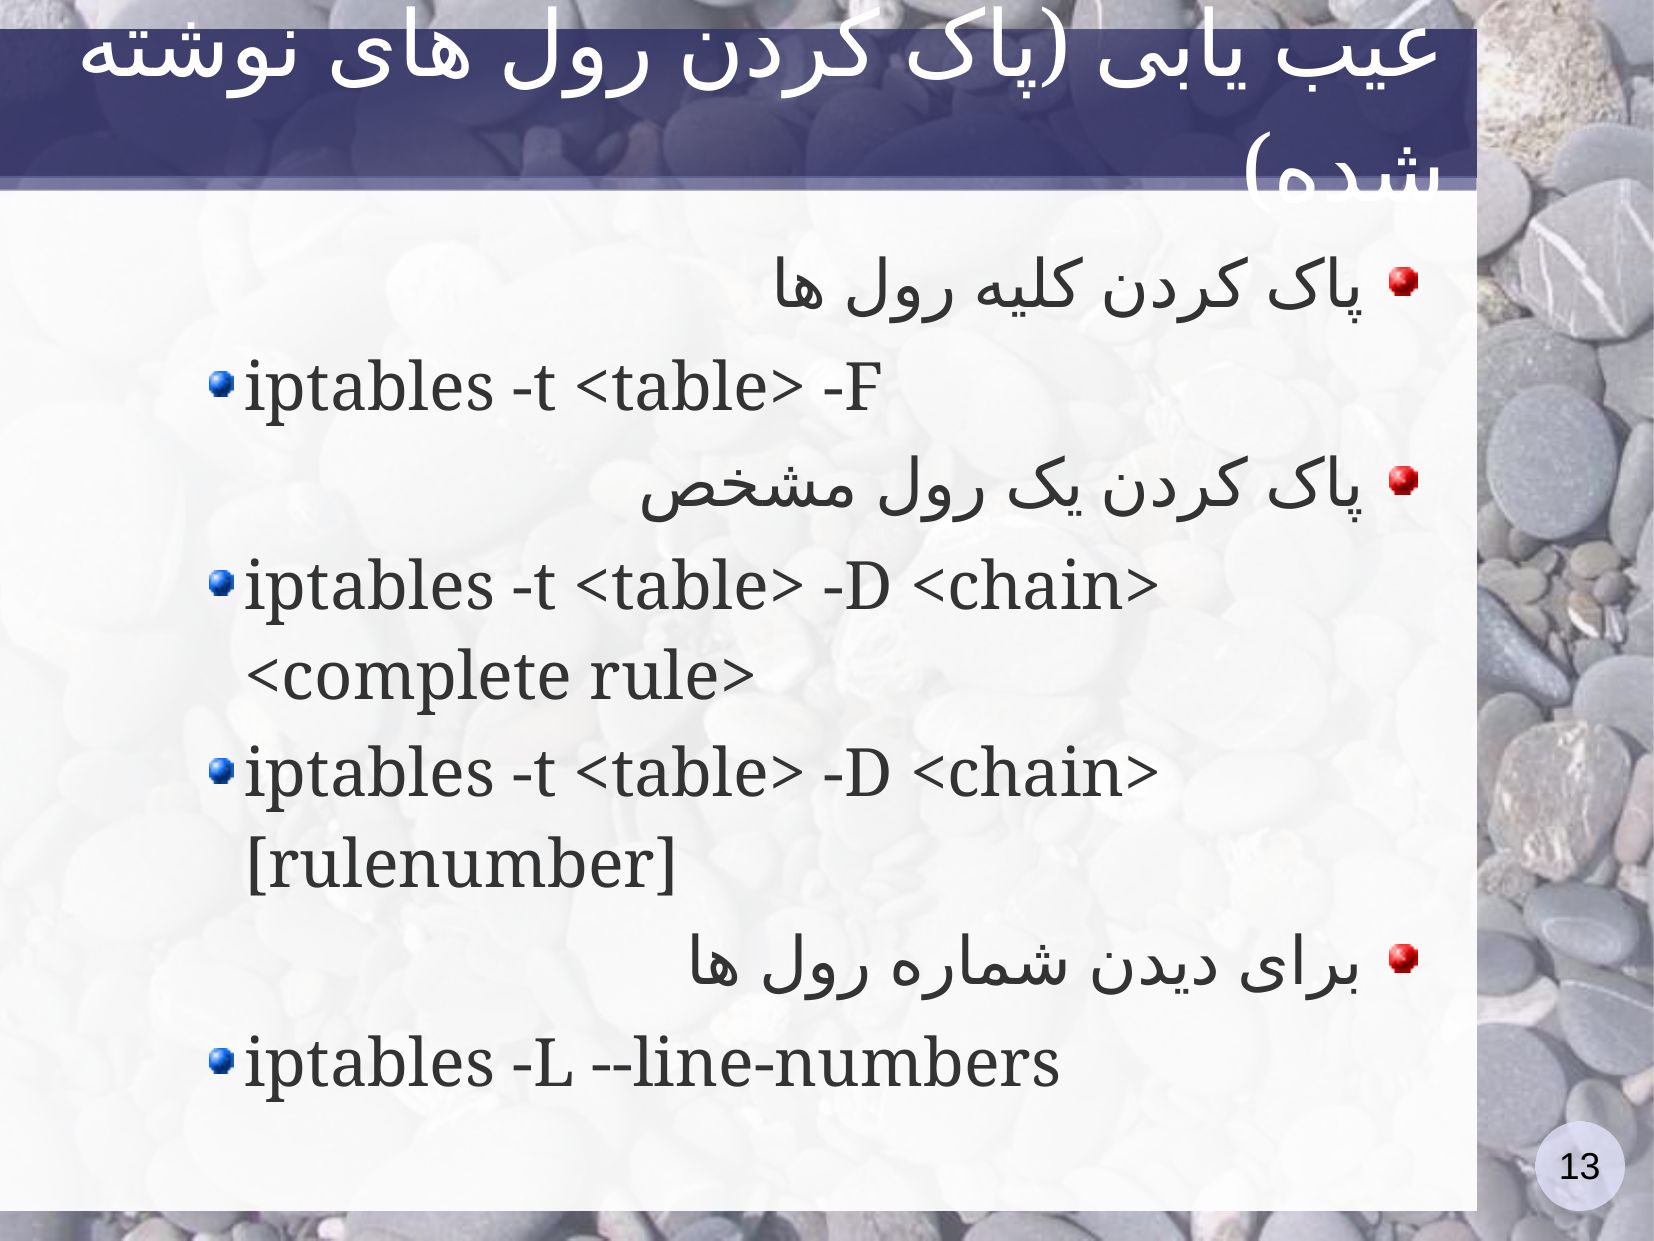

# عیب یابی (پاک کردن رول های نوشته شده)
پاک کردن کلیه رول ها
iptables -t <table> -F
پاک کردن یک رول مشخص
iptables -t <table> -D <chain> <complete rule>
iptables -t <table> -D <chain> [rulenumber]
برای دیدن شماره رول ها
iptables -L --line-numbers